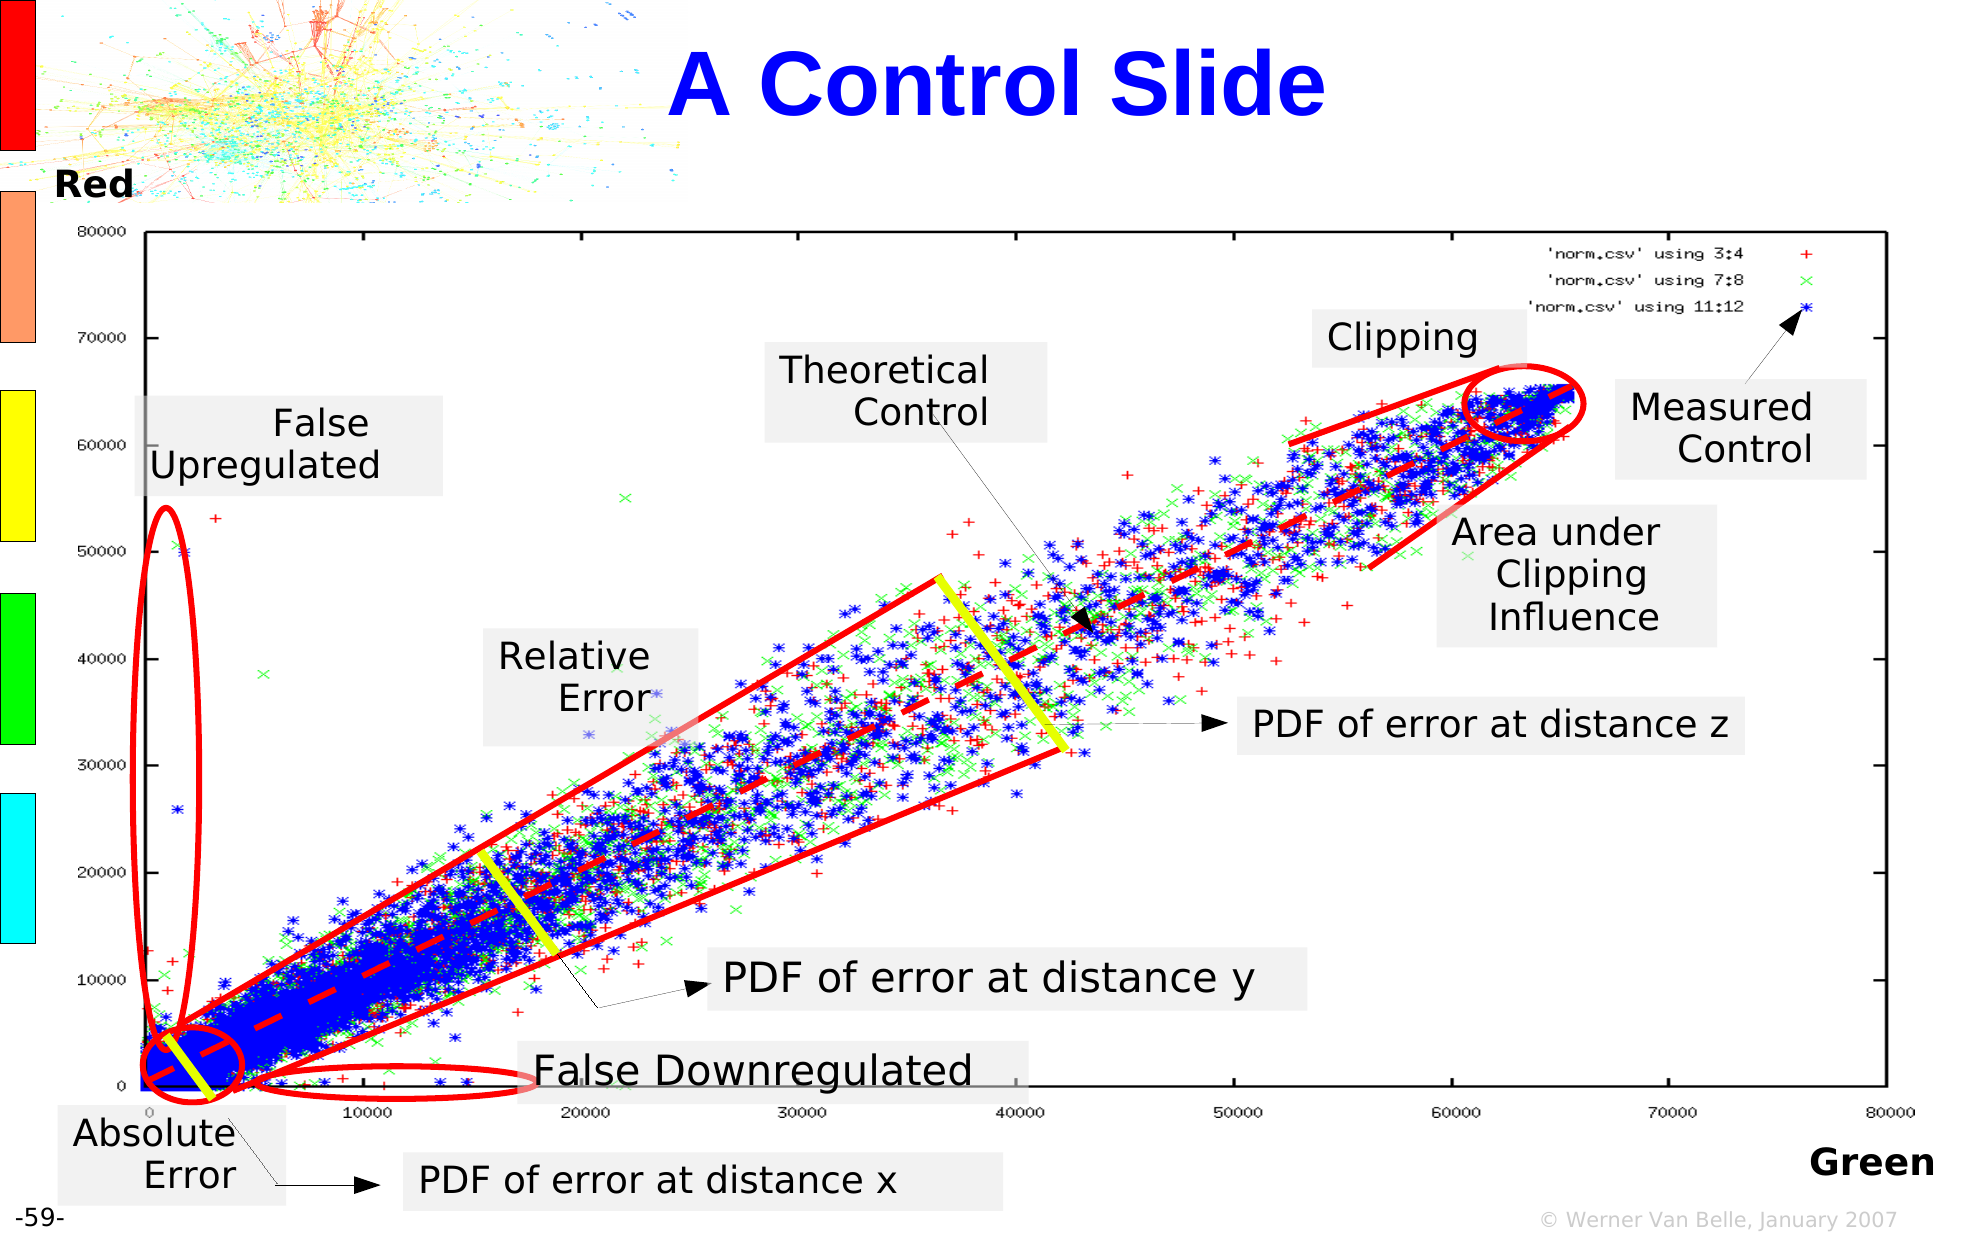

# A Control Slide
Red
Clipping
Theoretical
Control
Measured
Control
False
Upregulated
Area under
Clipping
Influence
Relative
Error
PDF of error at distance z
PDF of error at distance y
False Downregulated
Absolute
Error
Green
PDF of error at distance x